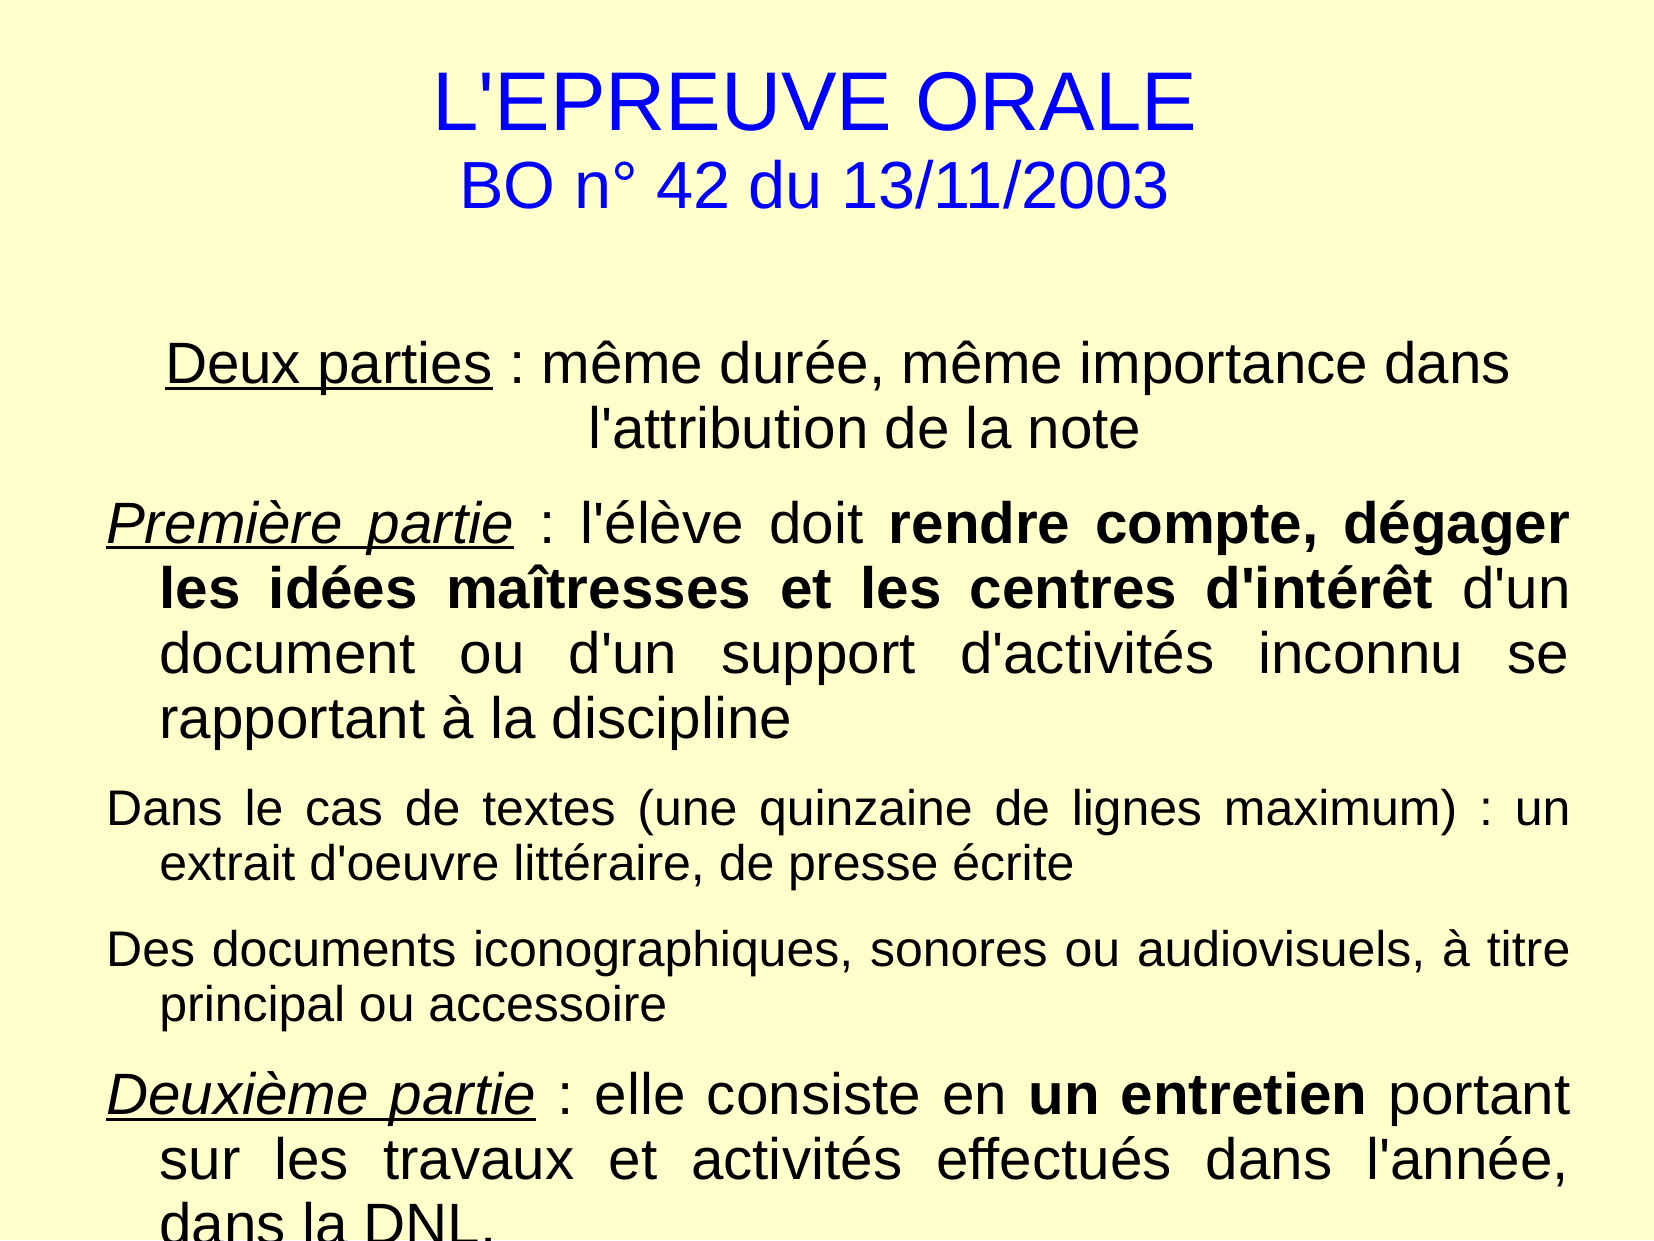

# L'EPREUVE ORALE BO n° 42 du 13/11/2003
Deux parties : même durée, même importance dans l'attribution de la note
Première partie : l'élève doit rendre compte, dégager les idées maîtresses et les centres d'intérêt d'un document ou d'un support d'activités inconnu se rapportant à la discipline
Dans le cas de textes (une quinzaine de lignes maximum) : un extrait d'oeuvre littéraire, de presse écrite
Des documents iconographiques, sonores ou audiovisuels, à titre principal ou accessoire
Deuxième partie : elle consiste en un entretien portant sur les travaux et activités effectués dans l'année, dans la DNL.